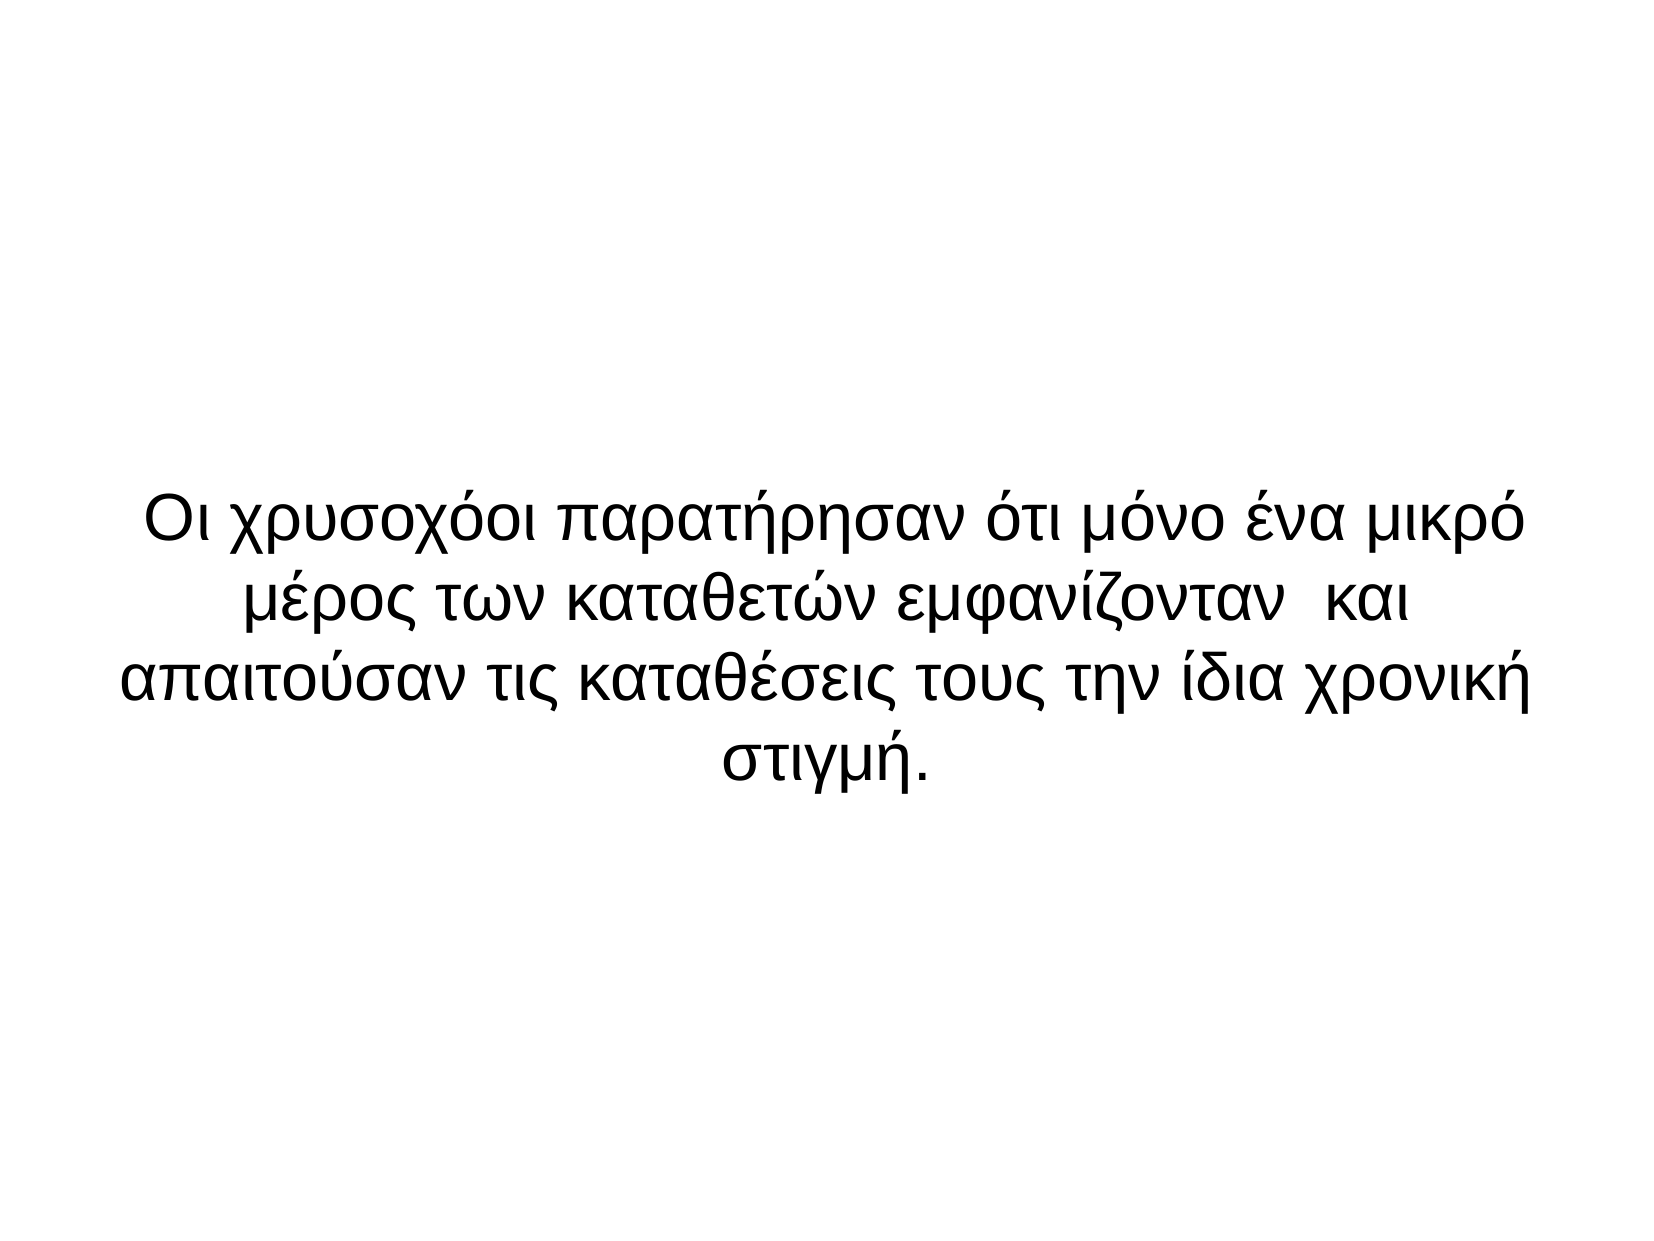

# Oι χρυσοχόοι παρατήρησαν ότι μόνο ένα μικρό μέρος των καταθετών εμφανίζονταν και απαιτούσαν τις καταθέσεις τους την ίδια χρονική στιγμή.